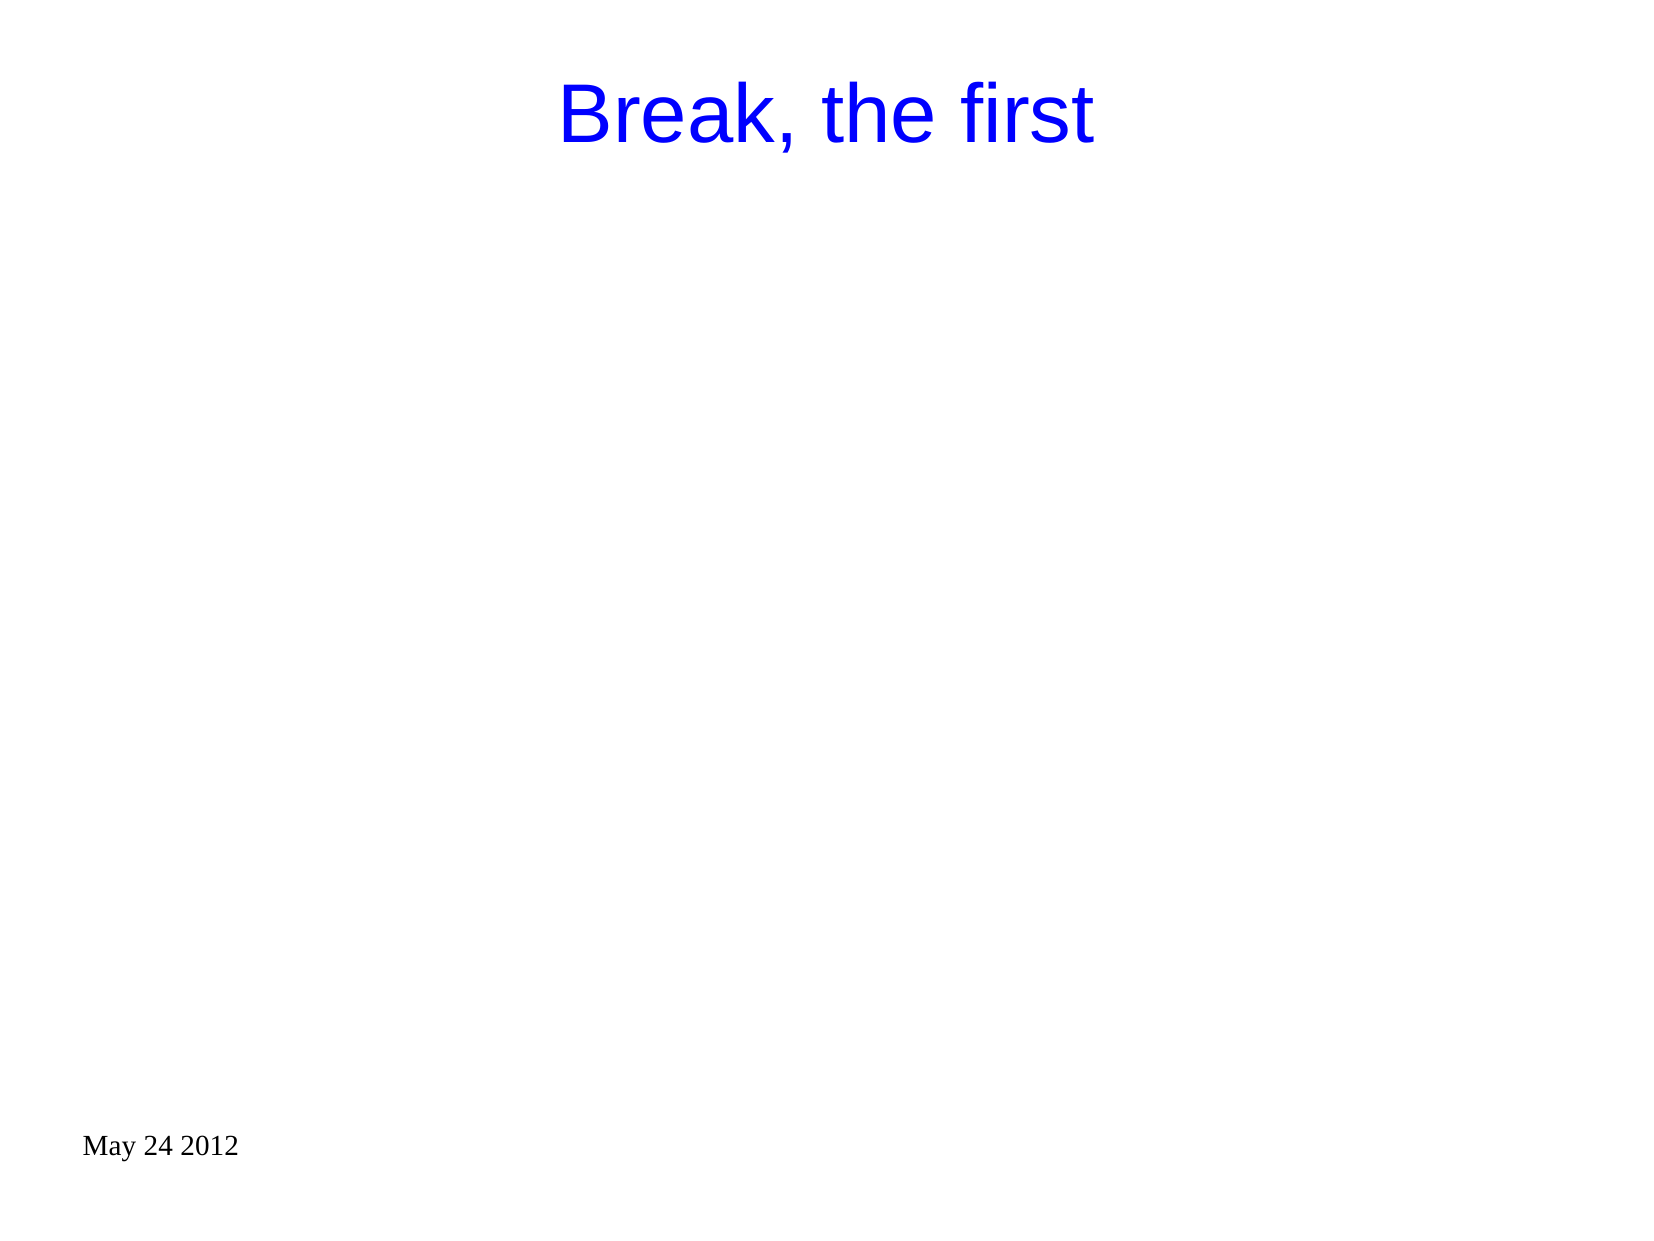

# Break, the first
May 24 2012